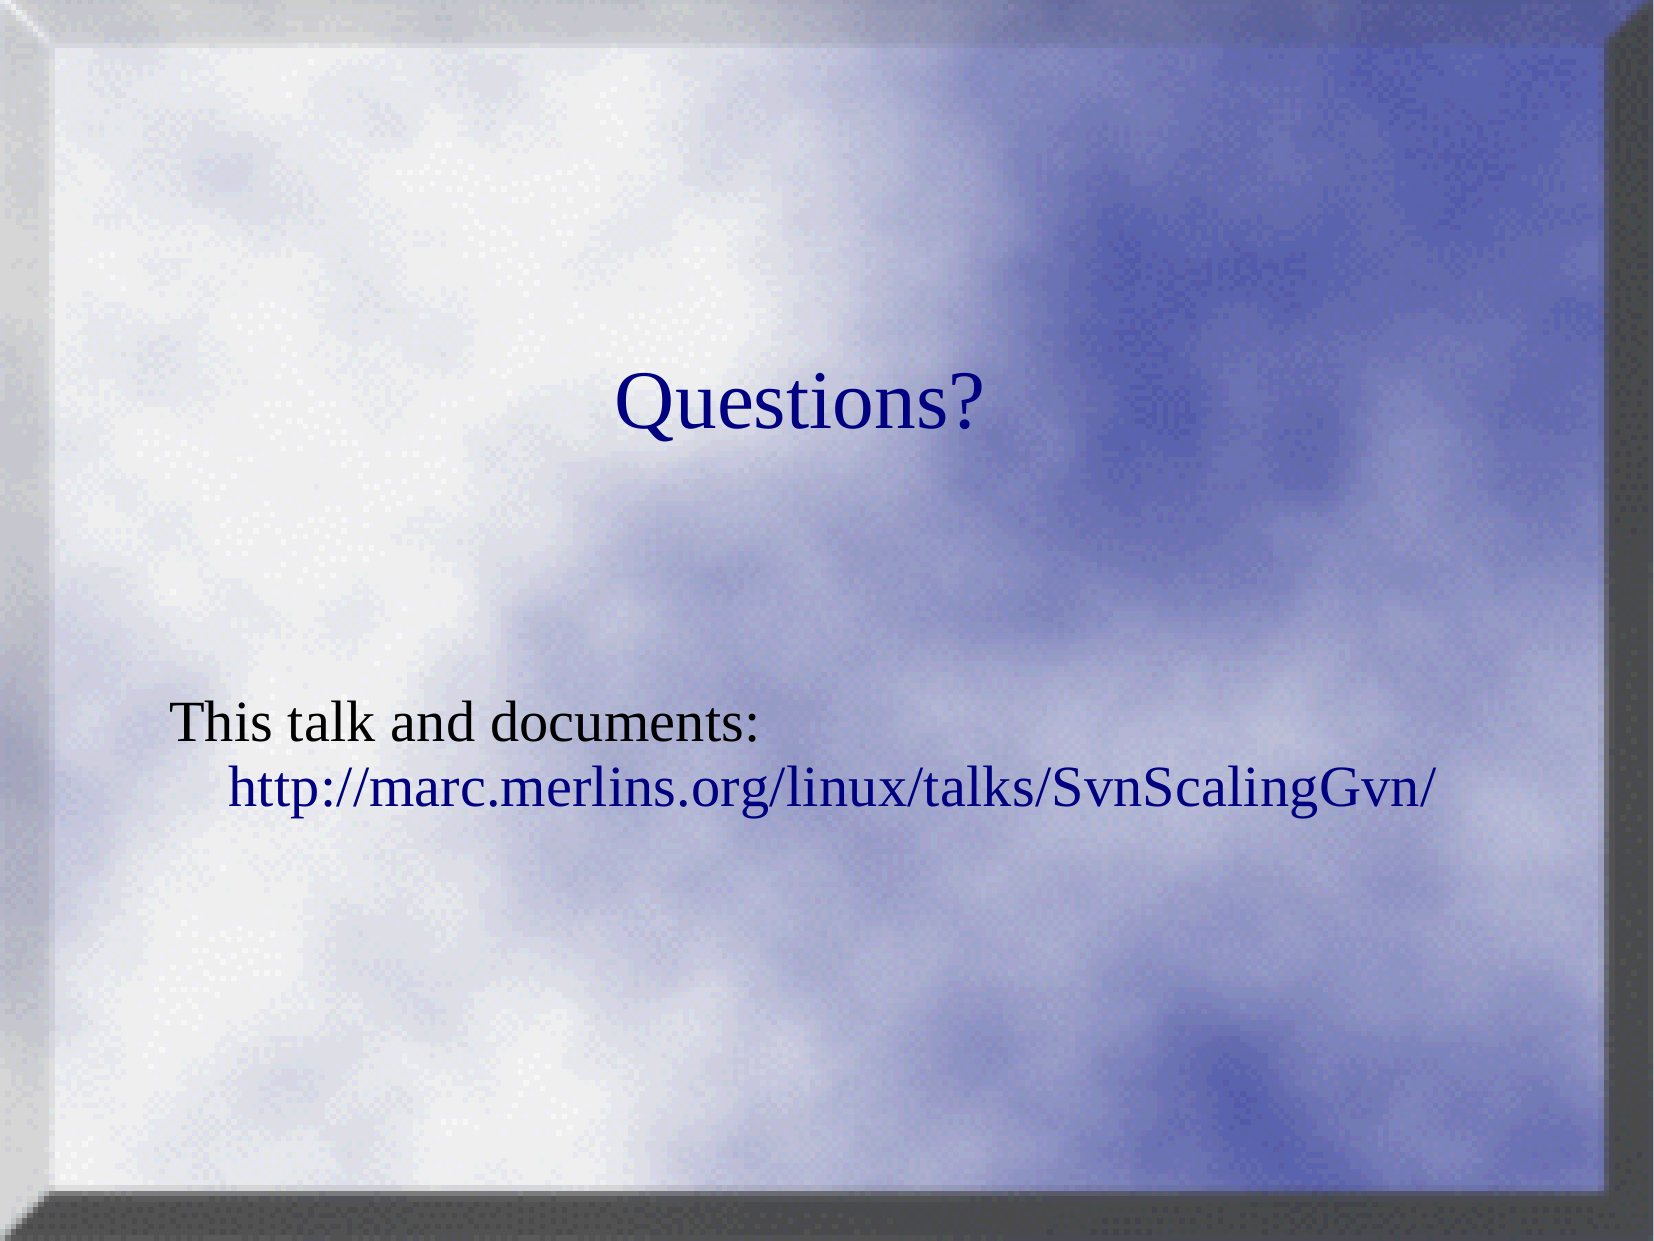

# Questions?
This talk and documents: http://marc.merlins.org/linux/talks/SvnScalingGvn/